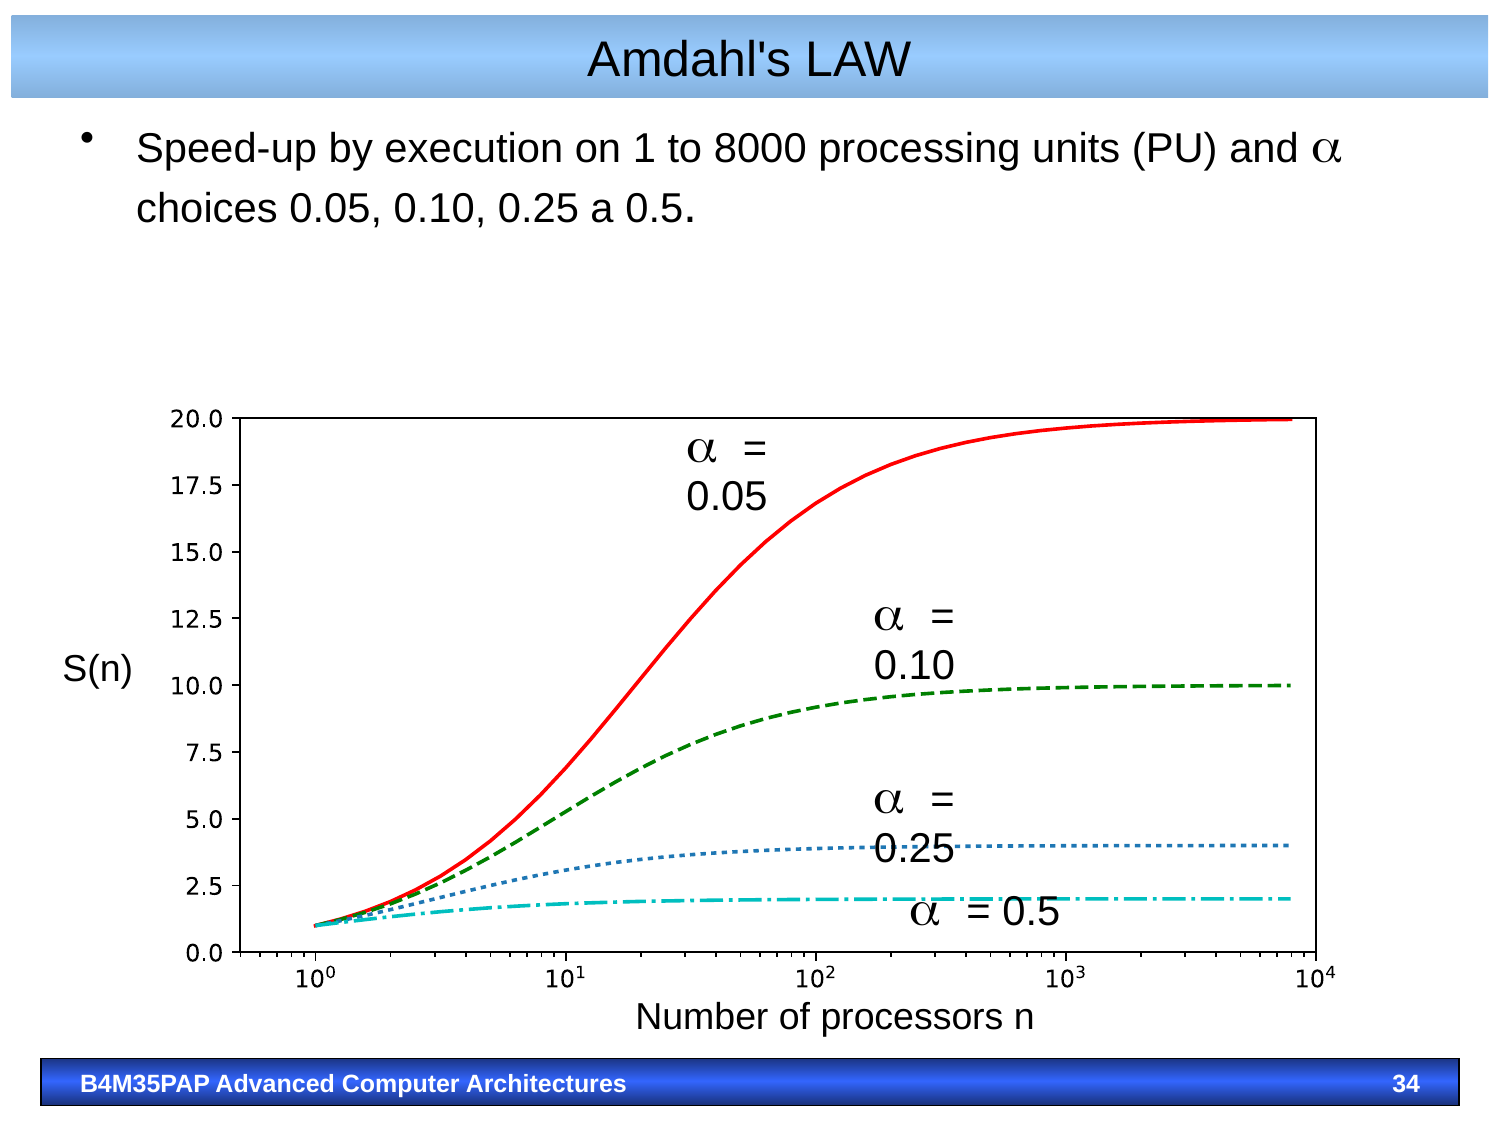

# Amdahl's LAW
Speed-up by execution on 1 to 8000 processing units (PU) and  choices 0.05, 0.10, 0.25 a 0.5.
 = 0.05
 = 0.10
S(n)
 = 0.25
 = 0.5
Number of processors n